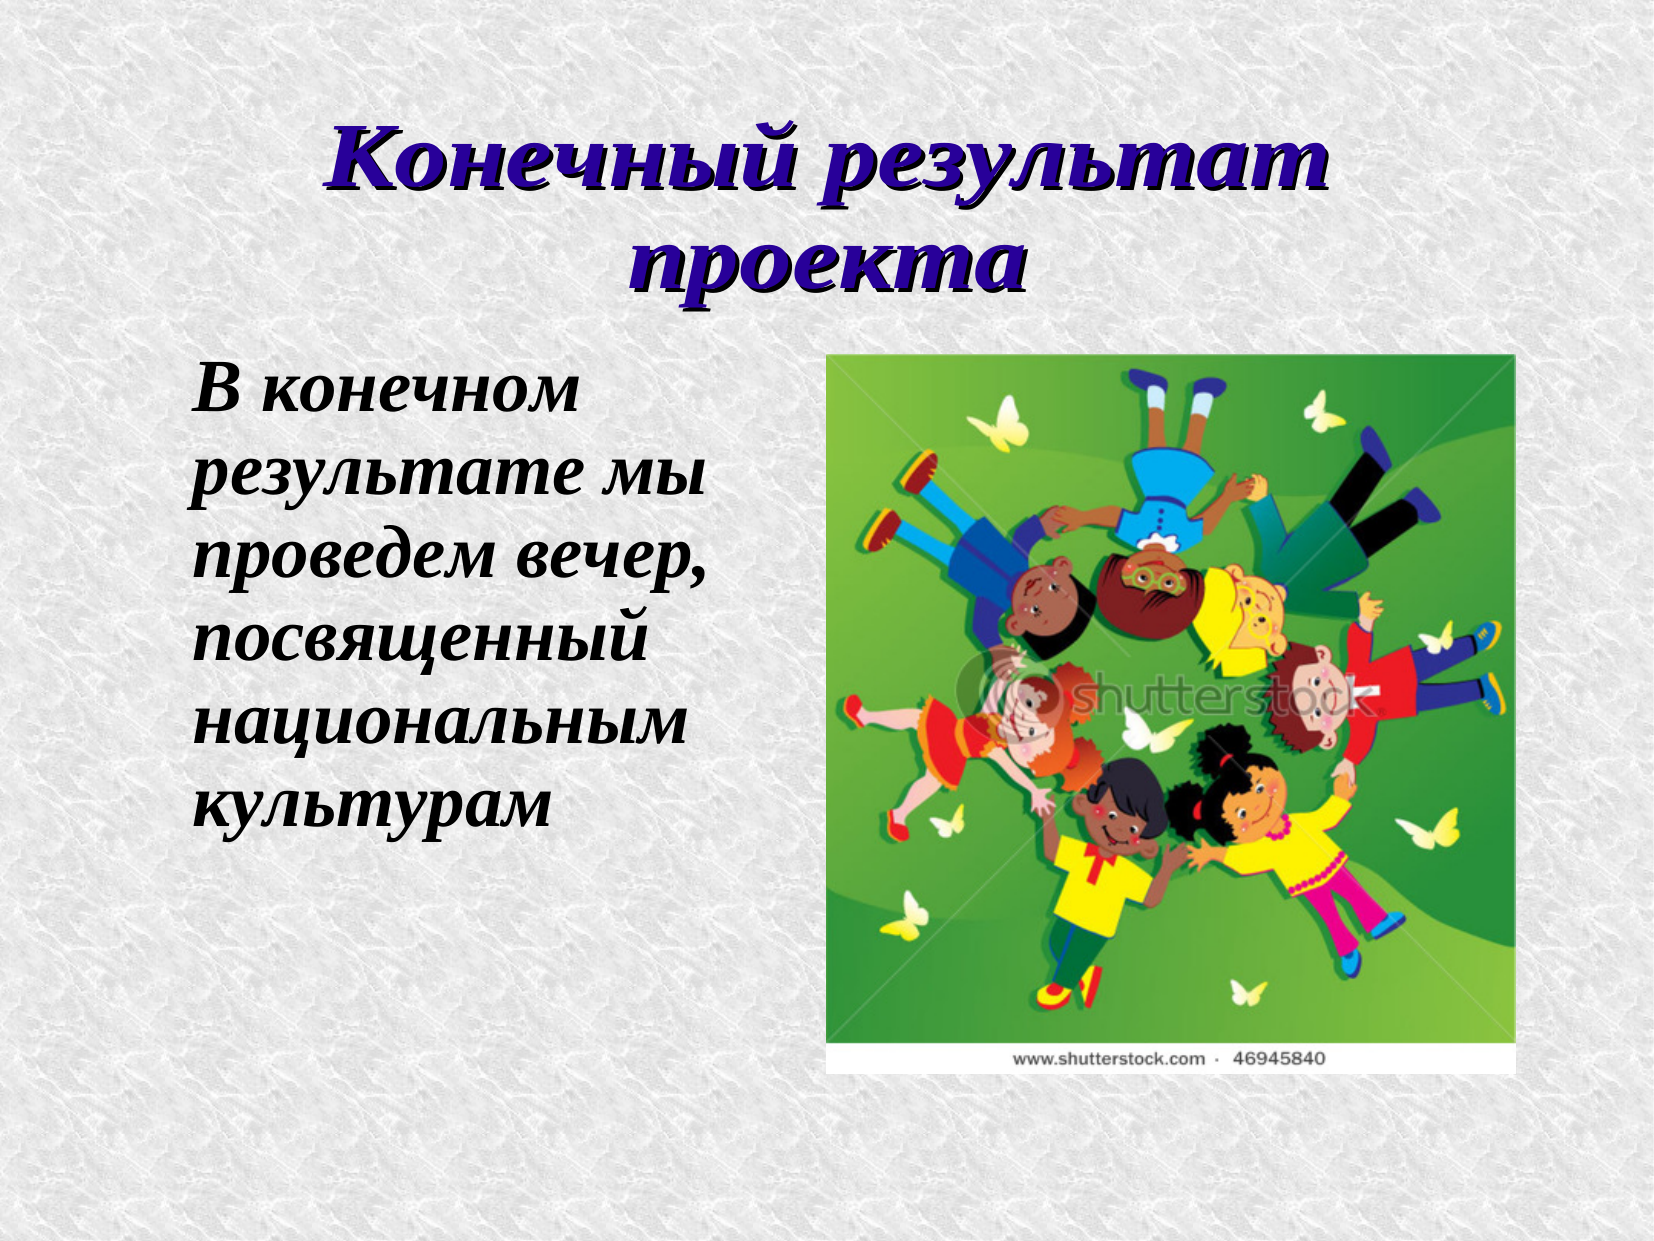

# Конечный результат проекта
В конечном результате мы проведем вечер, посвященный национальным культурам